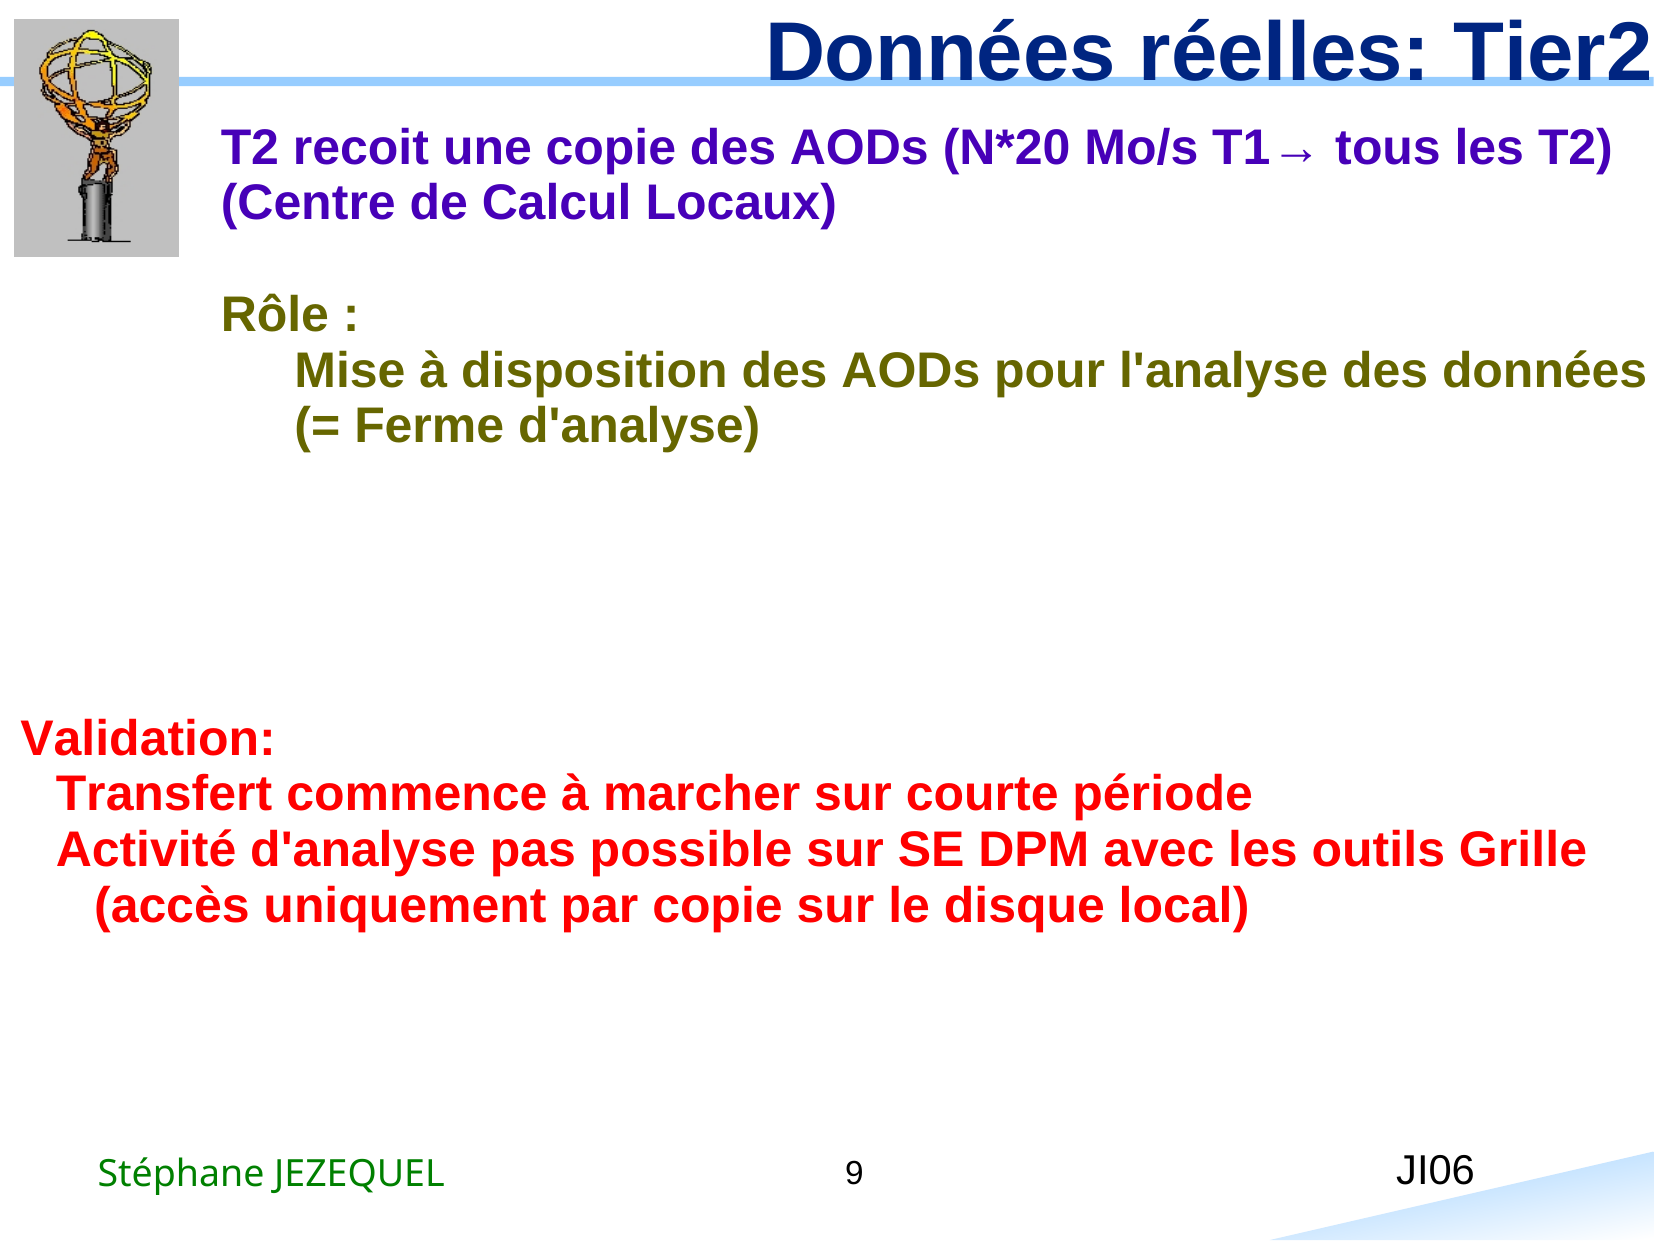

# Données réelles: Tier2
T2 recoit une copie des AODs (N*20 Mo/s T1→ tous les T2)
(Centre de Calcul Locaux)
Rôle :
	Mise à disposition des AODs pour l'analyse des données
	(= Ferme d'analyse)
Validation:
Transfert commence à marcher sur courte période
Activité d'analyse pas possible sur SE DPM avec les outils Grille
	(accès uniquement par copie sur le disque local)